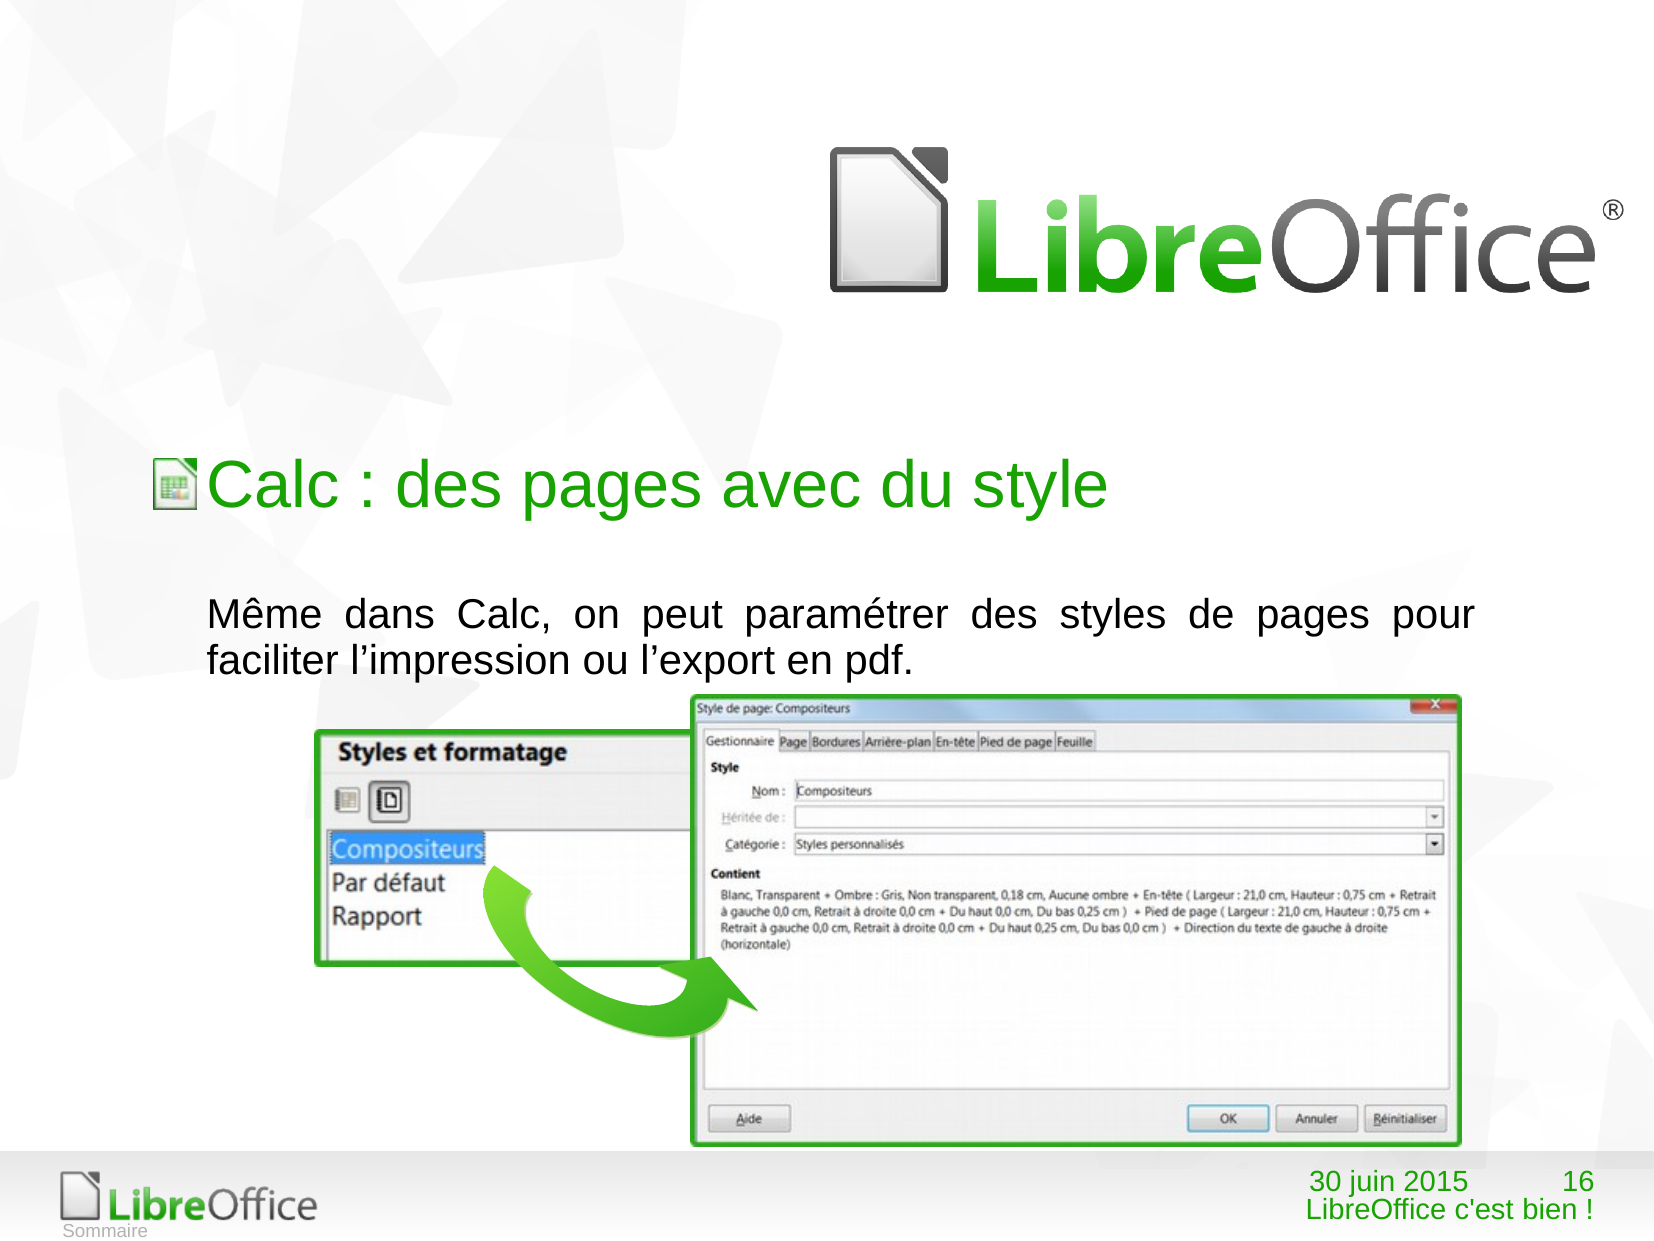

# Calc : des pages avec du style
Même dans Calc, on peut paramétrer des styles de pages pour faciliter l’impression ou l’export en pdf.
30 juin 2015
16
LibreOffice c'est bien !